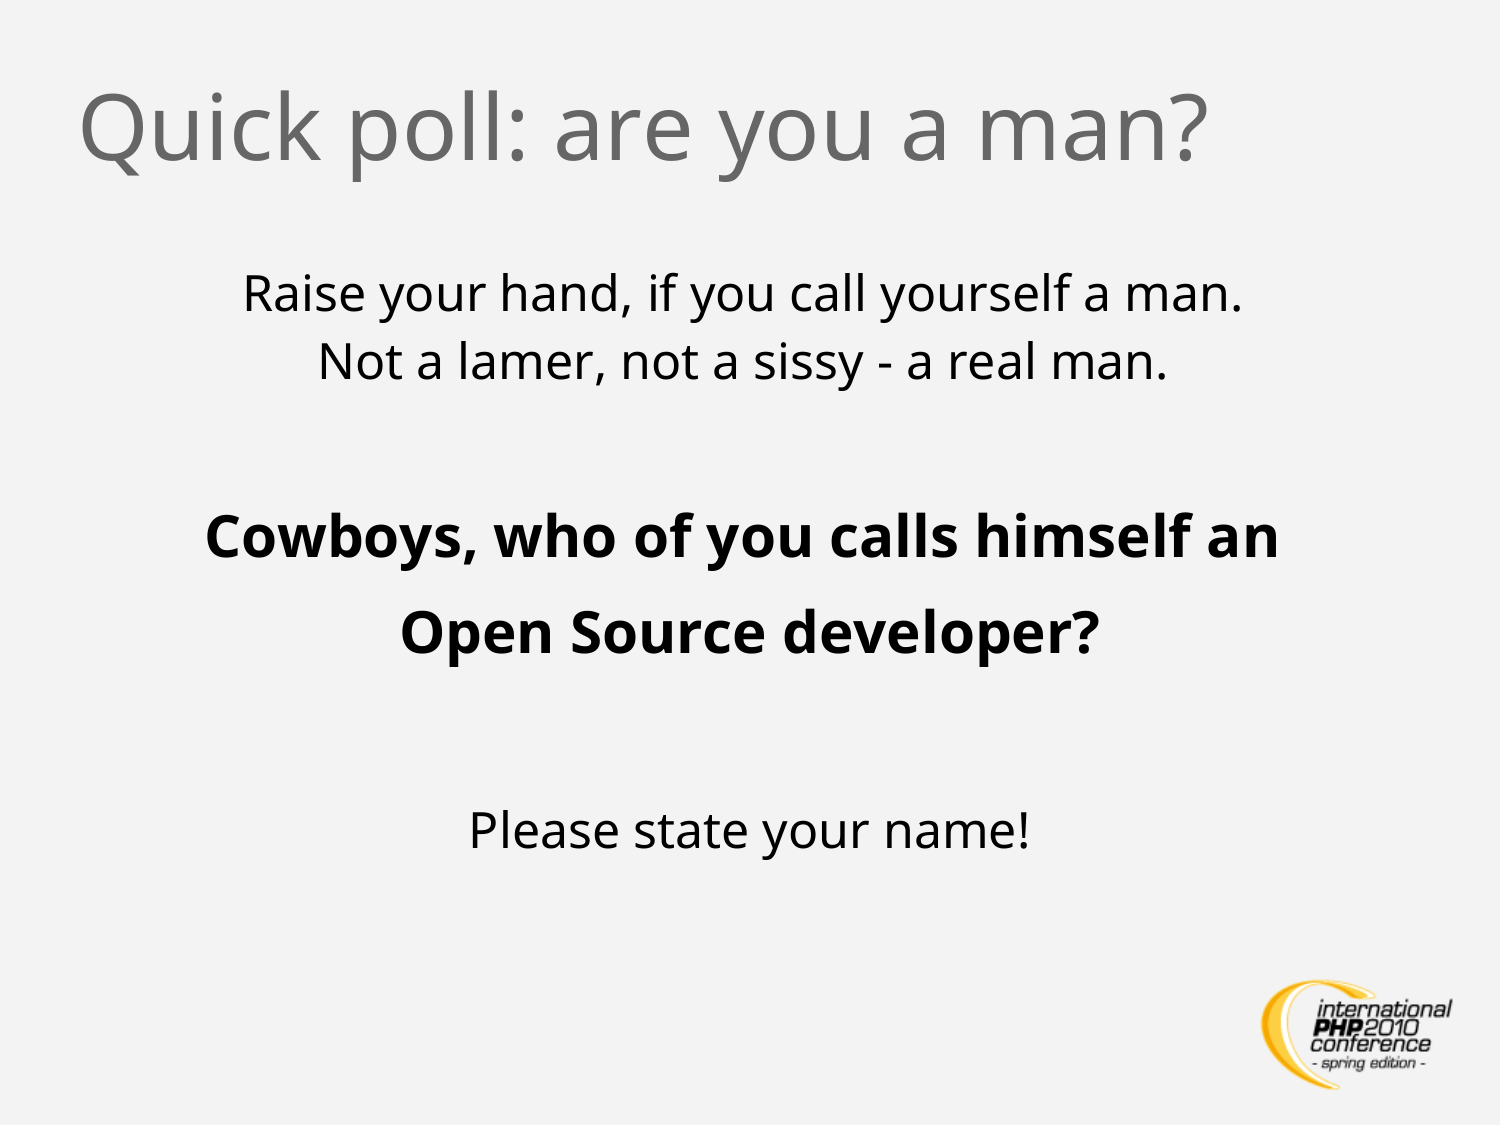

# Quick poll: are you a man?
Raise your hand, if you call yourself a man.
Not a lamer, not a sissy - a real man.
Cowboys, who of you calls himself an
Open Source developer?
Please state your name!